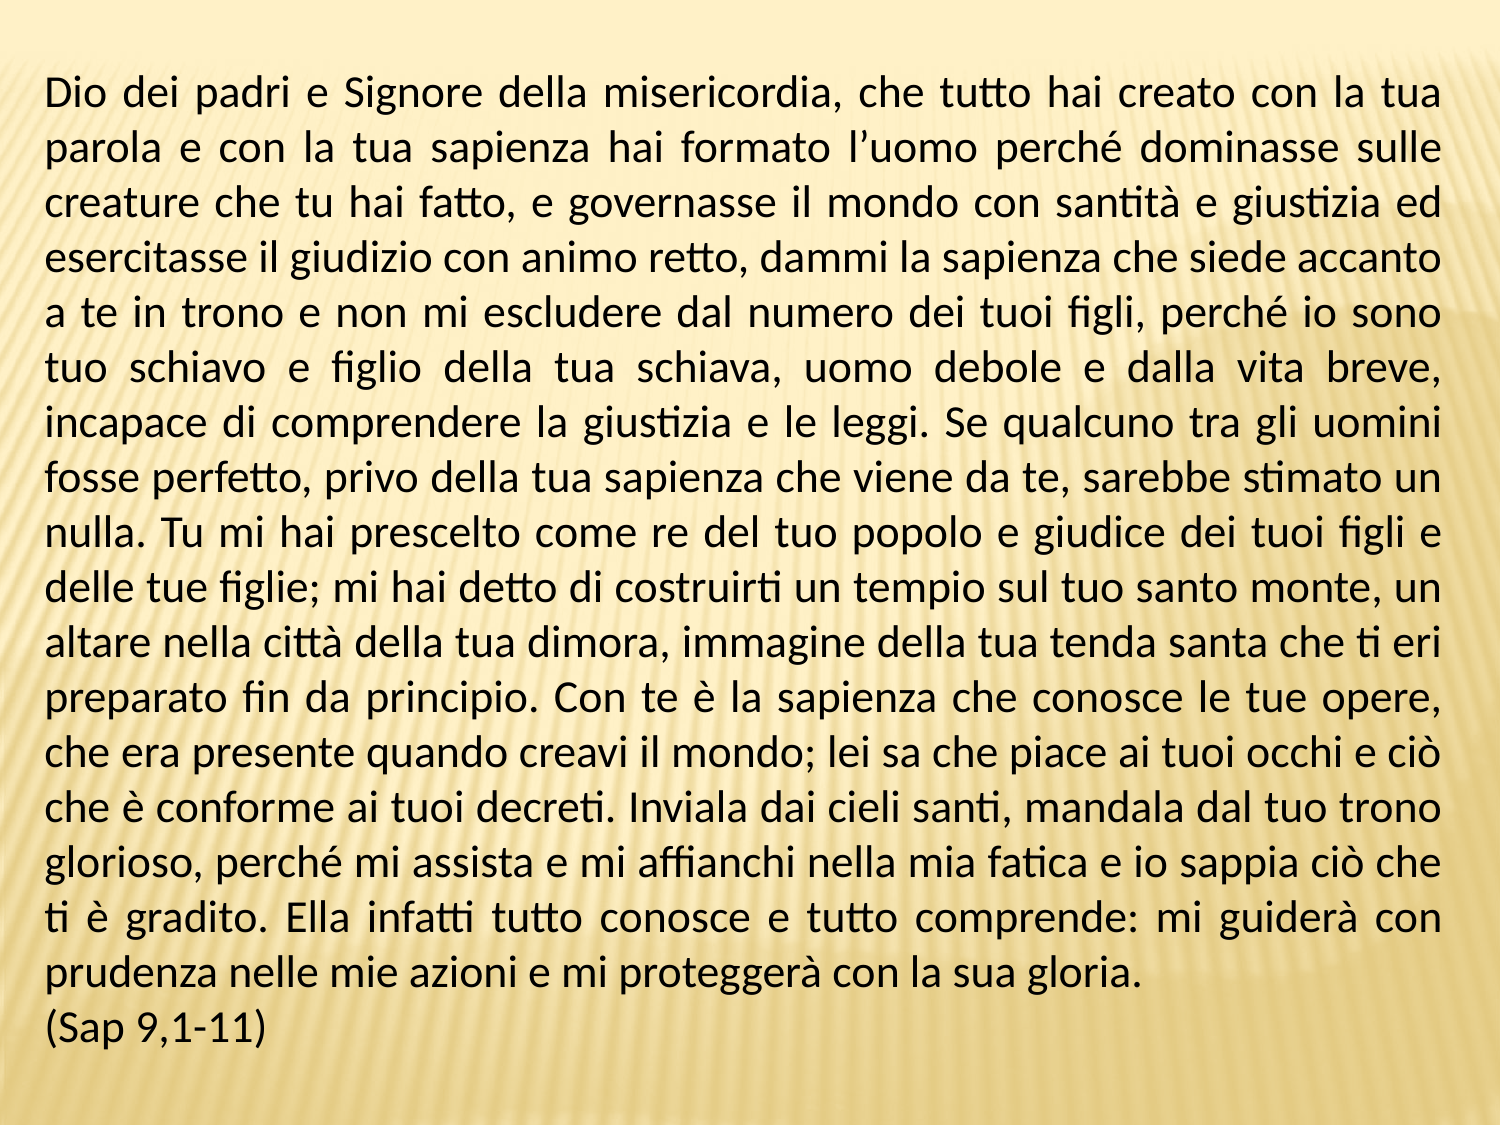

Dio dei padri e Signore della misericordia, che tutto hai creato con la tua parola e con la tua sapienza hai formato l’uomo perché dominasse sulle creature che tu hai fatto, e governasse il mondo con santità e giustizia ed esercitasse il giudizio con animo retto, dammi la sapienza che siede accanto a te in trono e non mi escludere dal numero dei tuoi figli, perché io sono tuo schiavo e figlio della tua schiava, uomo debole e dalla vita breve, incapace di comprendere la giustizia e le leggi. Se qualcuno tra gli uomini fosse perfetto, privo della tua sapienza che viene da te, sarebbe stimato un nulla. Tu mi hai prescelto come re del tuo popolo e giudice dei tuoi figli e delle tue figlie; mi hai detto di costruirti un tempio sul tuo santo monte, un altare nella città della tua dimora, immagine della tua tenda santa che ti eri preparato fin da principio. Con te è la sapienza che conosce le tue opere, che era presente quando creavi il mondo; lei sa che piace ai tuoi occhi e ciò che è conforme ai tuoi decreti. Inviala dai cieli santi, mandala dal tuo trono glorioso, perché mi assista e mi affianchi nella mia fatica e io sappia ciò che ti è gradito. Ella infatti tutto conosce e tutto comprende: mi guiderà con prudenza nelle mie azioni e mi proteggerà con la sua gloria.
(Sap 9,1-11)